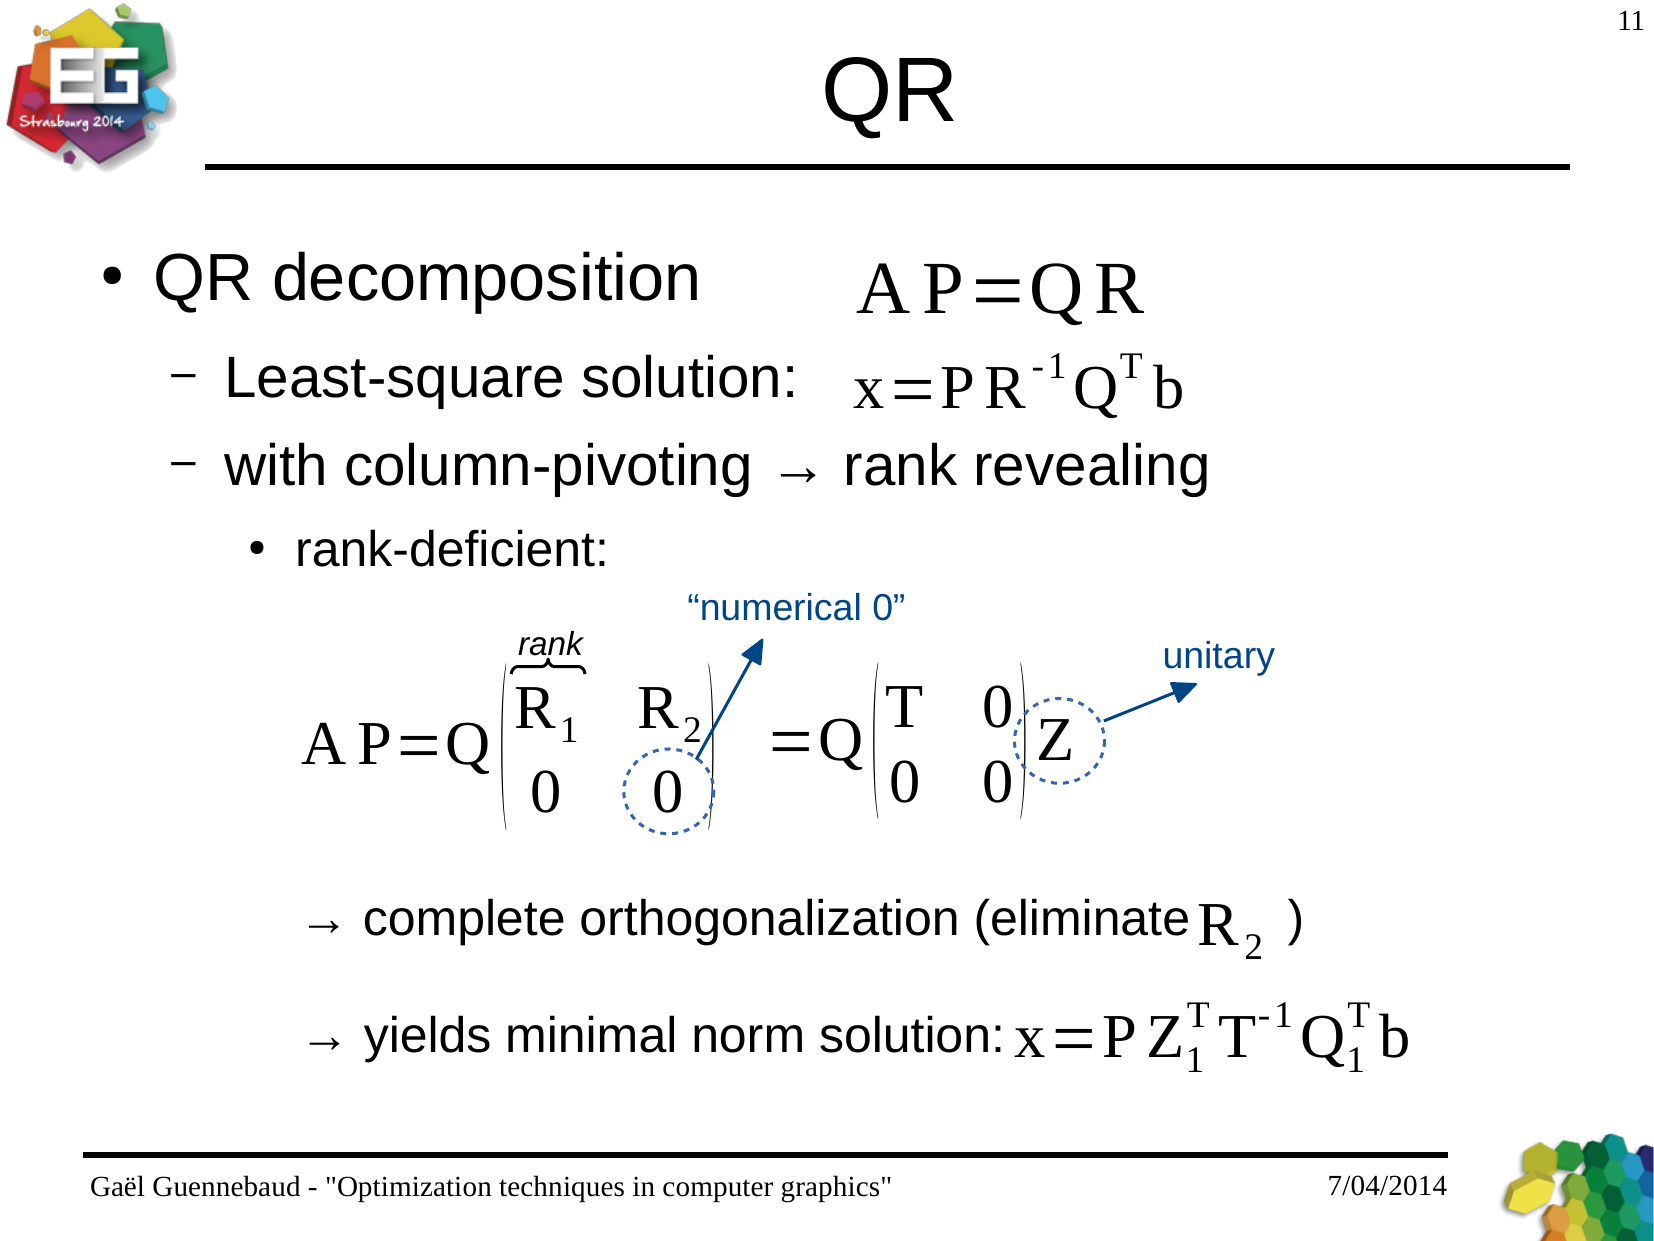

11
# QR
QR decomposition
Least-square solution:
with column-pivoting → rank revealing
rank-deficient:
“numerical 0”
rank
unitary
→ complete orthogonalization (eliminate )
→ yields minimal norm solution:
7/04/2014
Gaël Guennebaud - "Optimization techniques in computer graphics"